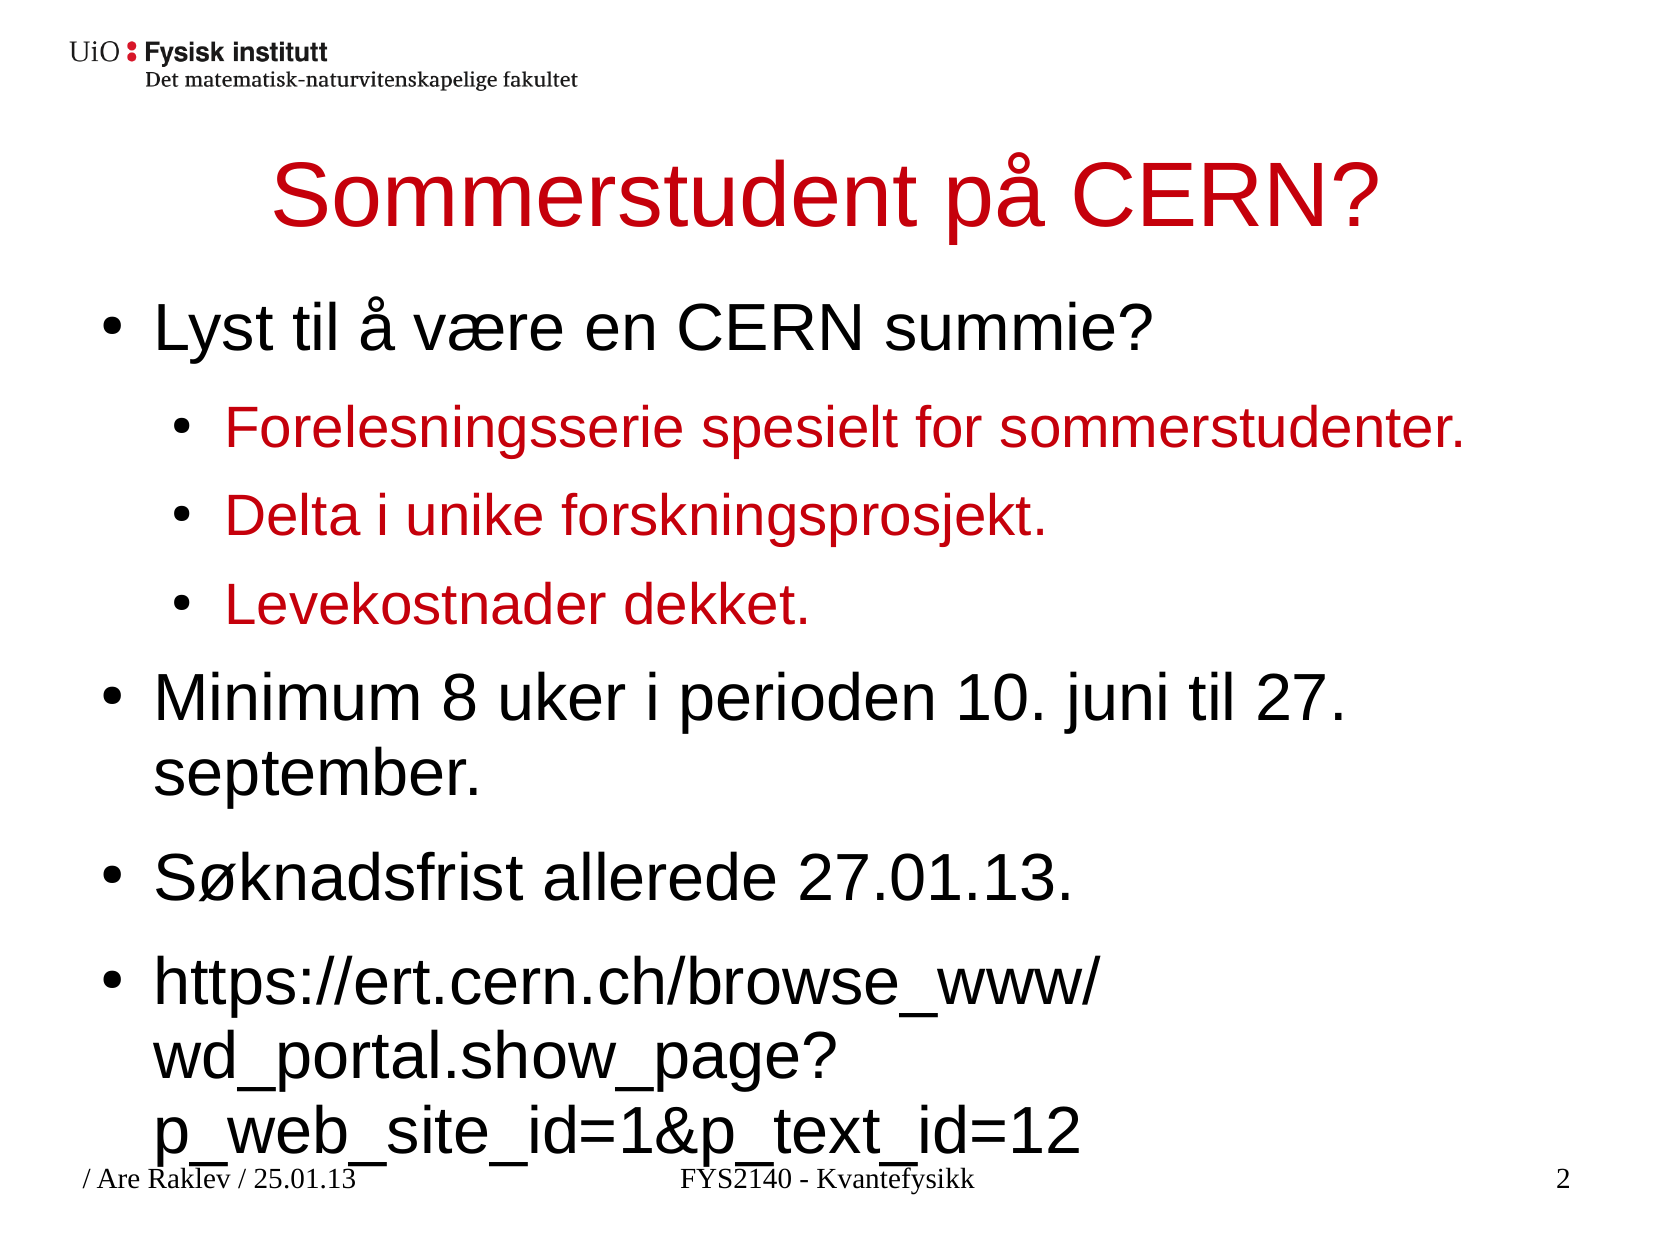

# Sommerstudent på CERN?
Lyst til å være en CERN summie?
Forelesningsserie spesielt for sommerstudenter.
Delta i unike forskningsprosjekt.
Levekostnader dekket.
Minimum 8 uker i perioden 10. juni til 27. september.
Søknadsfrist allerede 27.01.13.
https://ert.cern.ch/browse_www/wd_portal.show_page?p_web_site_id=1&p_text_id=12
/ Are Raklev / 25.01.13
FYS2140 - Kvantefysikk
2